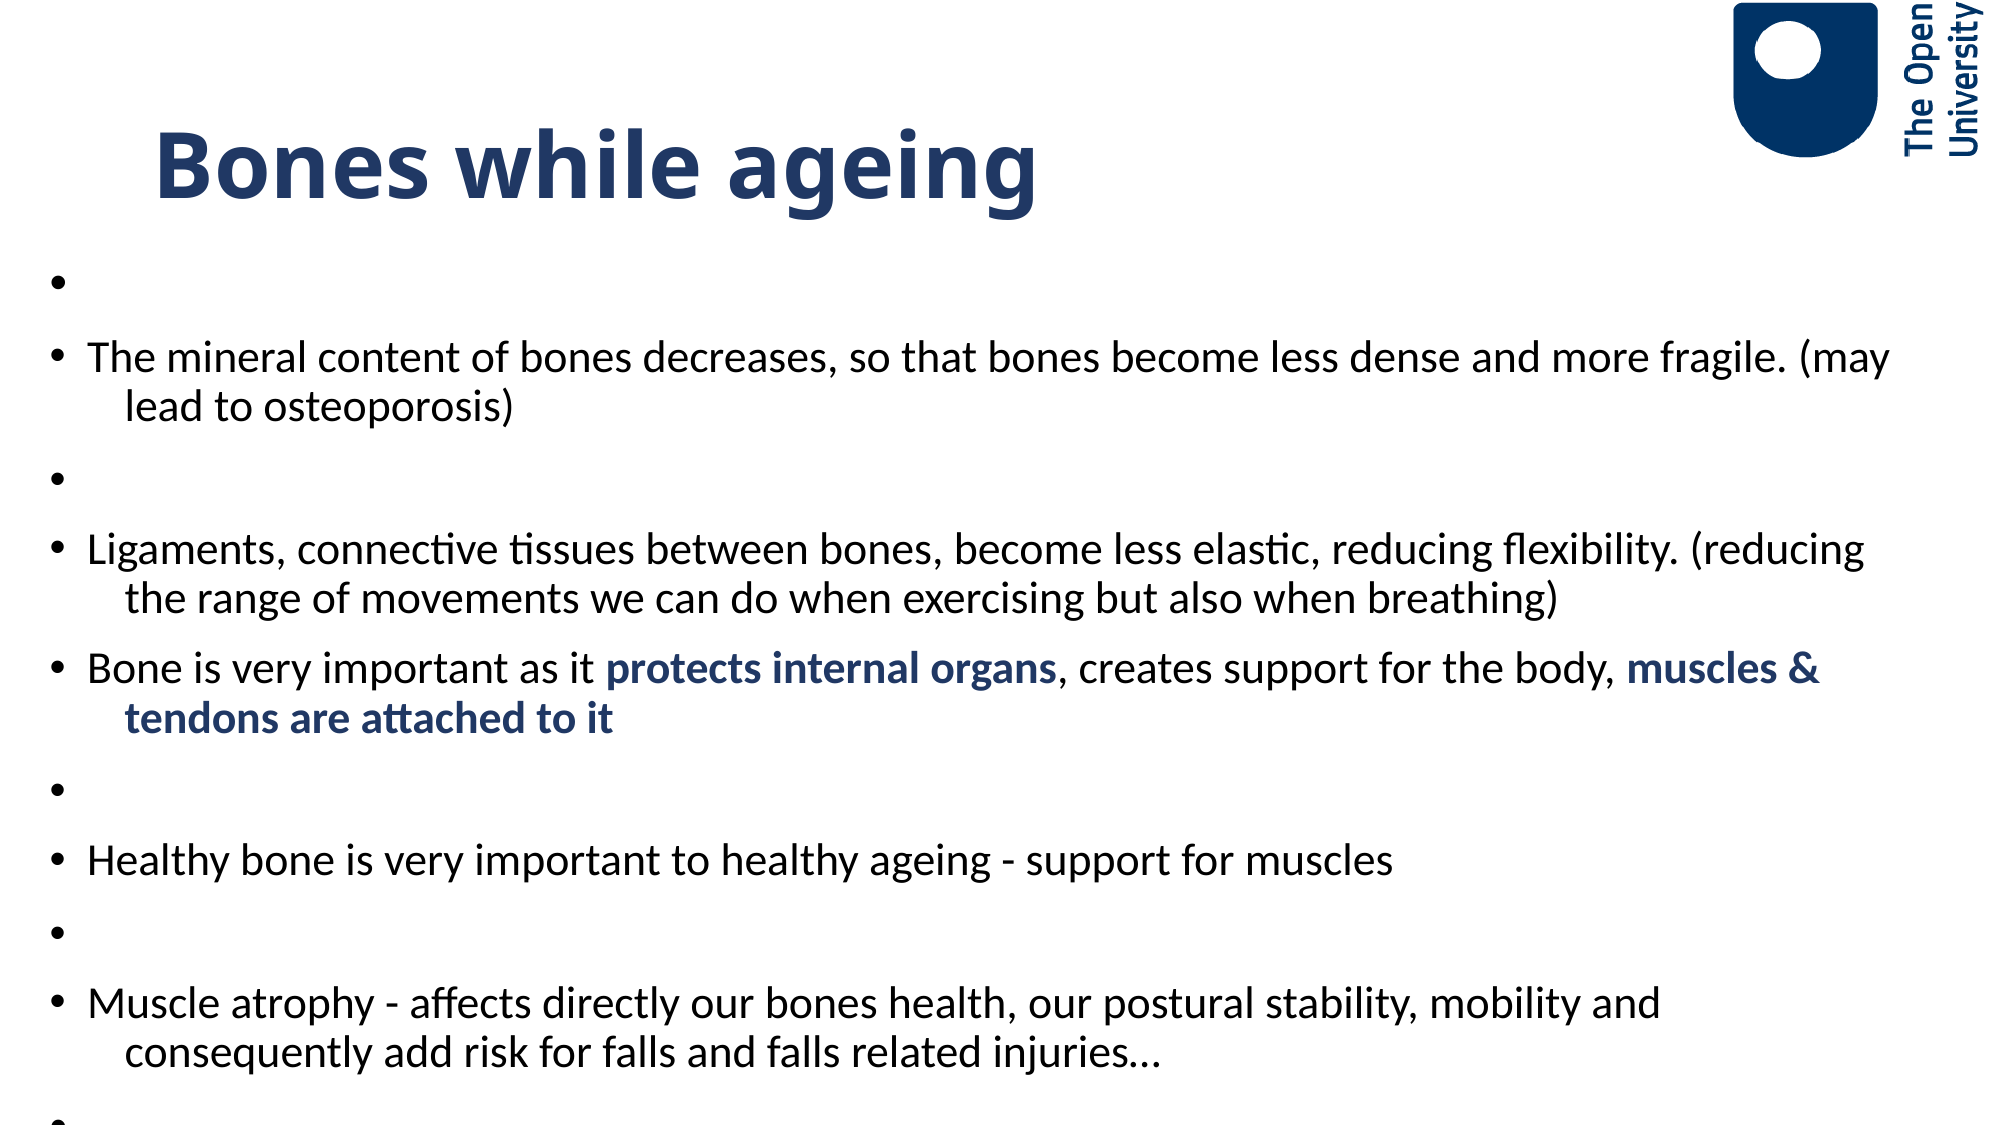

# Bones while ageing
The mineral content of bones decreases, so that bones become less dense and more fragile. (may lead to osteoporosis)
Ligaments, connective tissues between bones, become less elastic, reducing flexibility. (reducing the range of movements we can do when exercising but also when breathing)
Bone is very important as it protects internal organs, creates support for the body, muscles & tendons are attached to it
Healthy bone is very important to healthy ageing - support for muscles
Muscle atrophy - affects directly our bones health, our postural stability, mobility and consequently add risk for falls and falls related injuries…